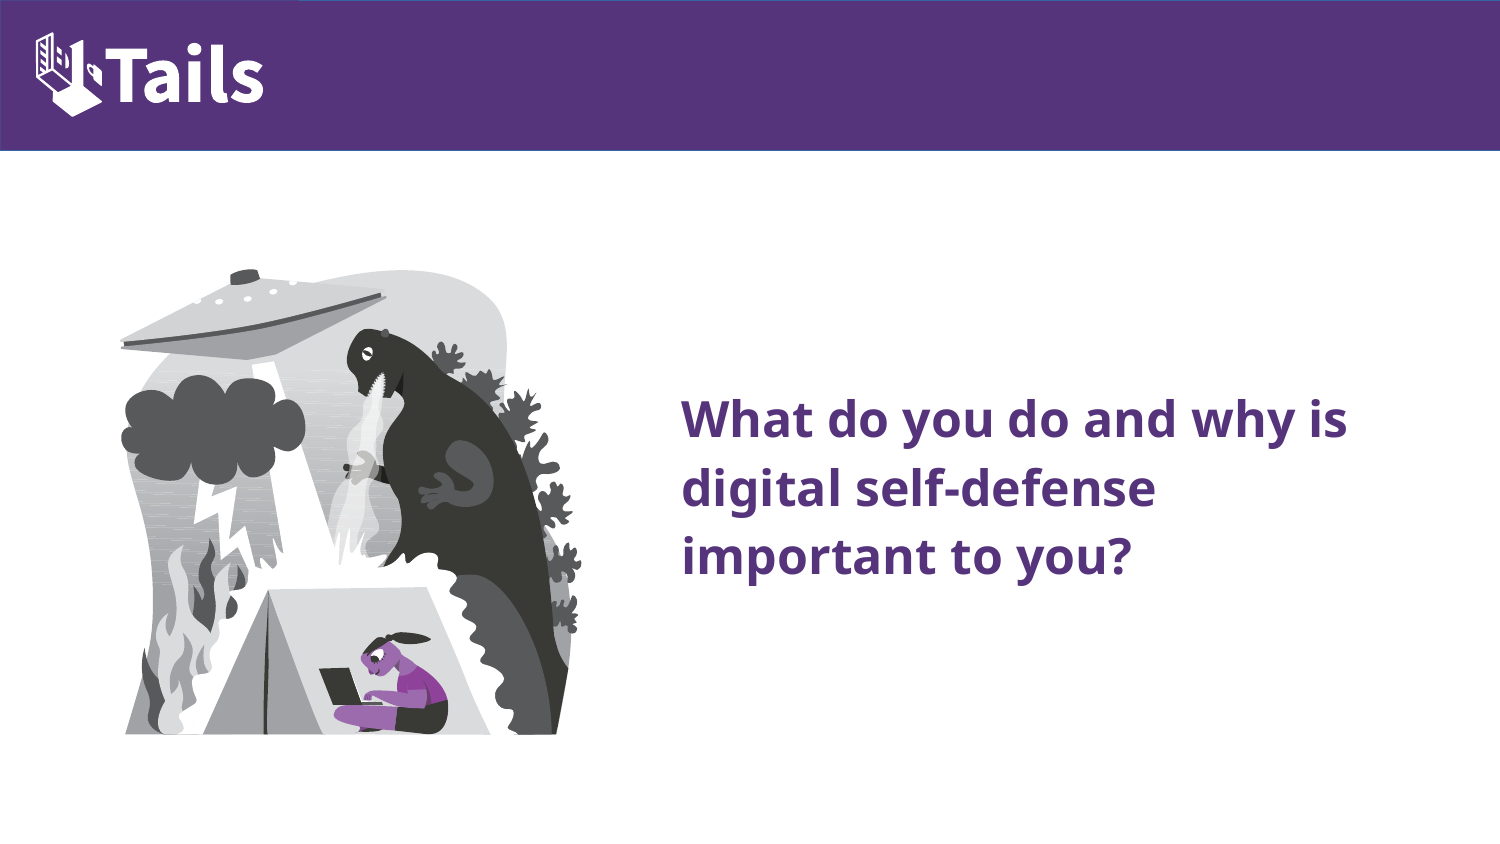

# What do you do and why is digital self-defense important to you?